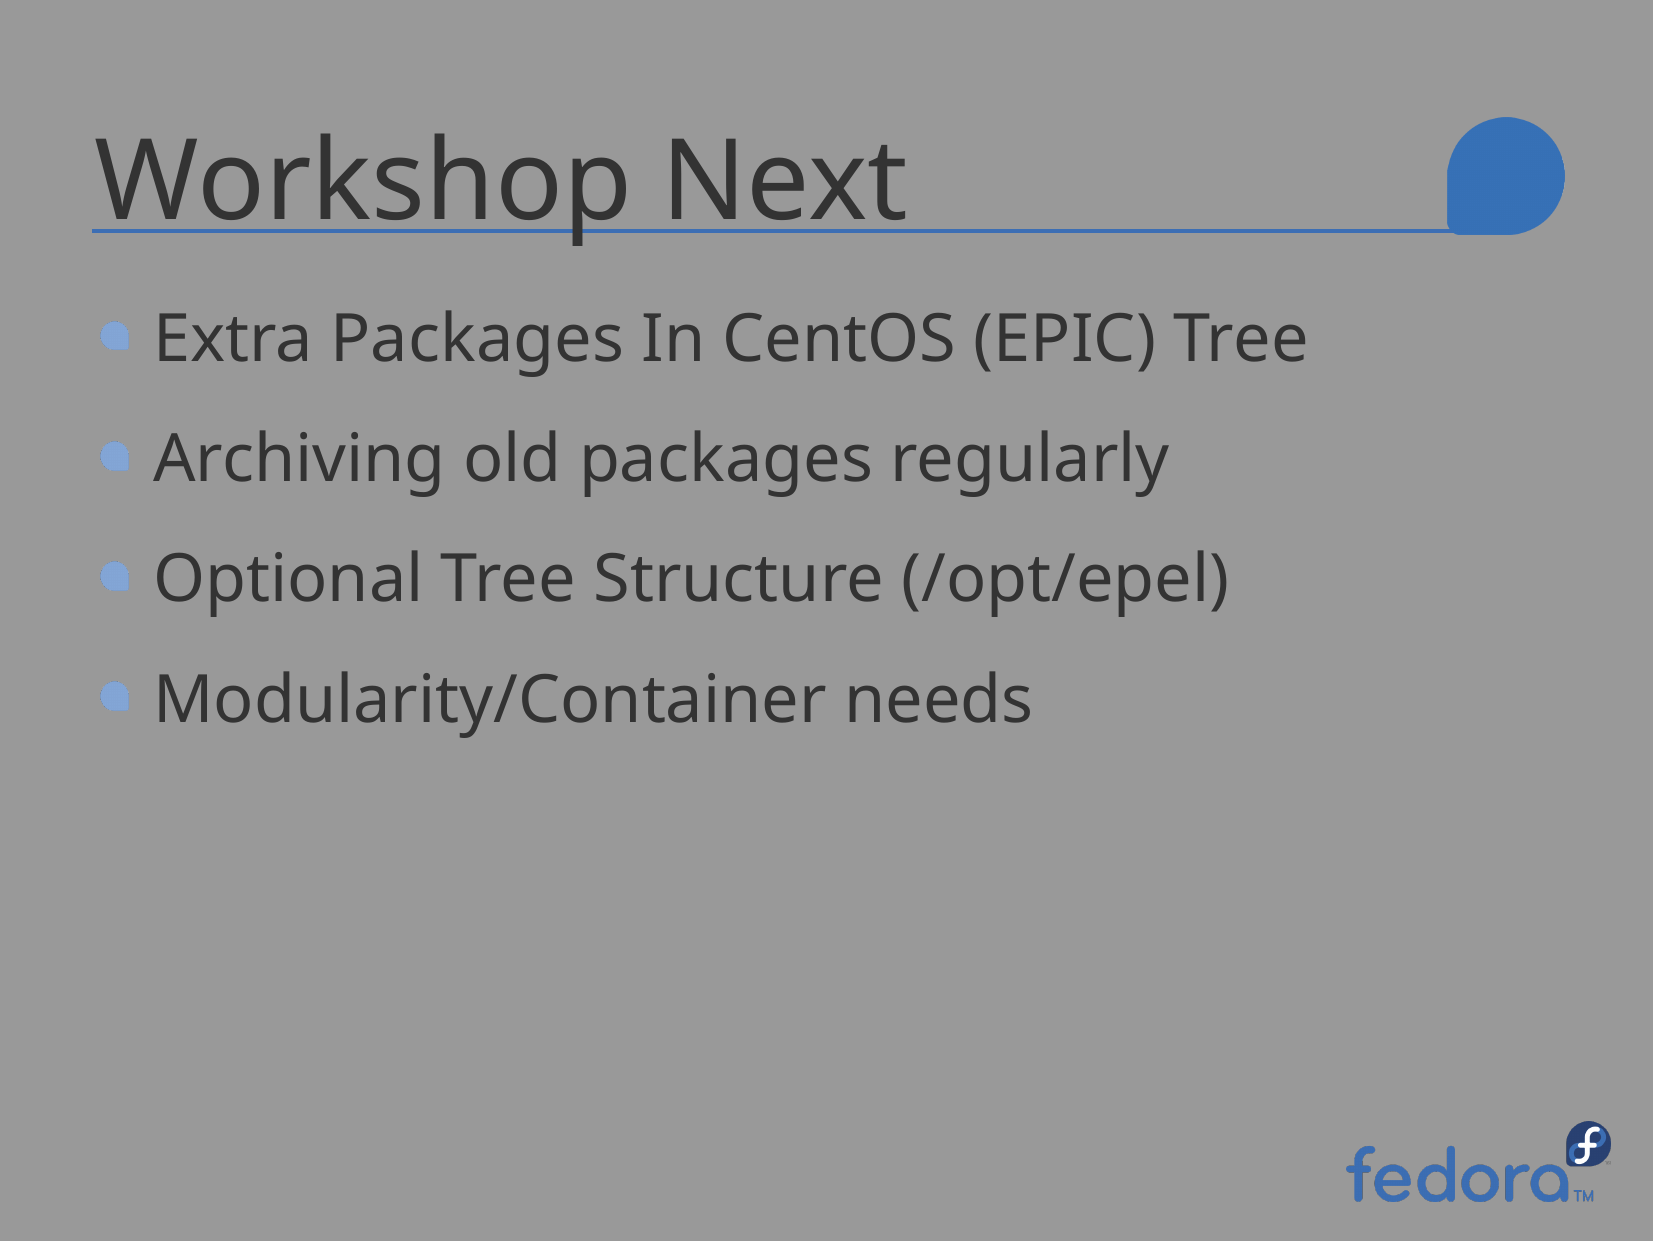

Workshop Next
# Extra Packages In CentOS (EPIC) Tree
Archiving old packages regularly
Optional Tree Structure (/opt/epel)
Modularity/Container needs